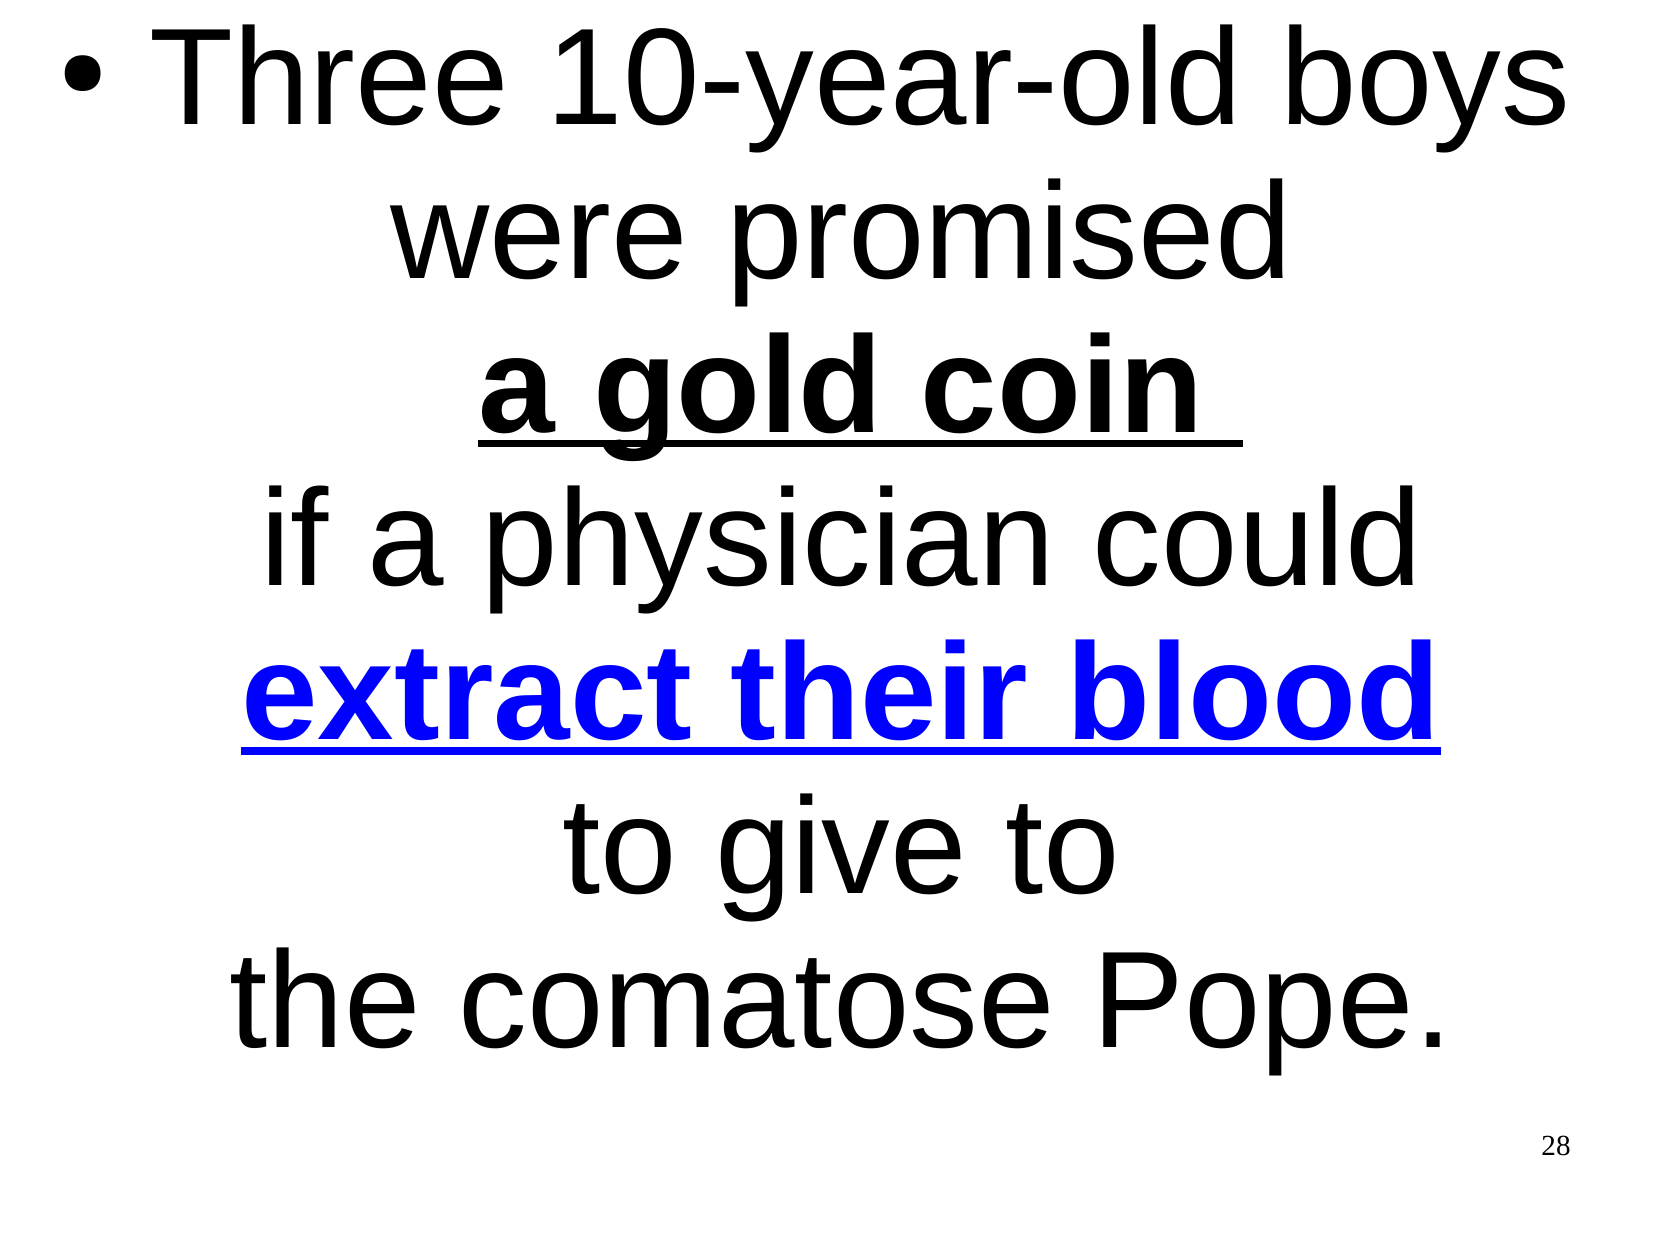

# Three 10-year-old boys were promised a gold coin if a physician could extract their blood to give to the comatose Pope.
28